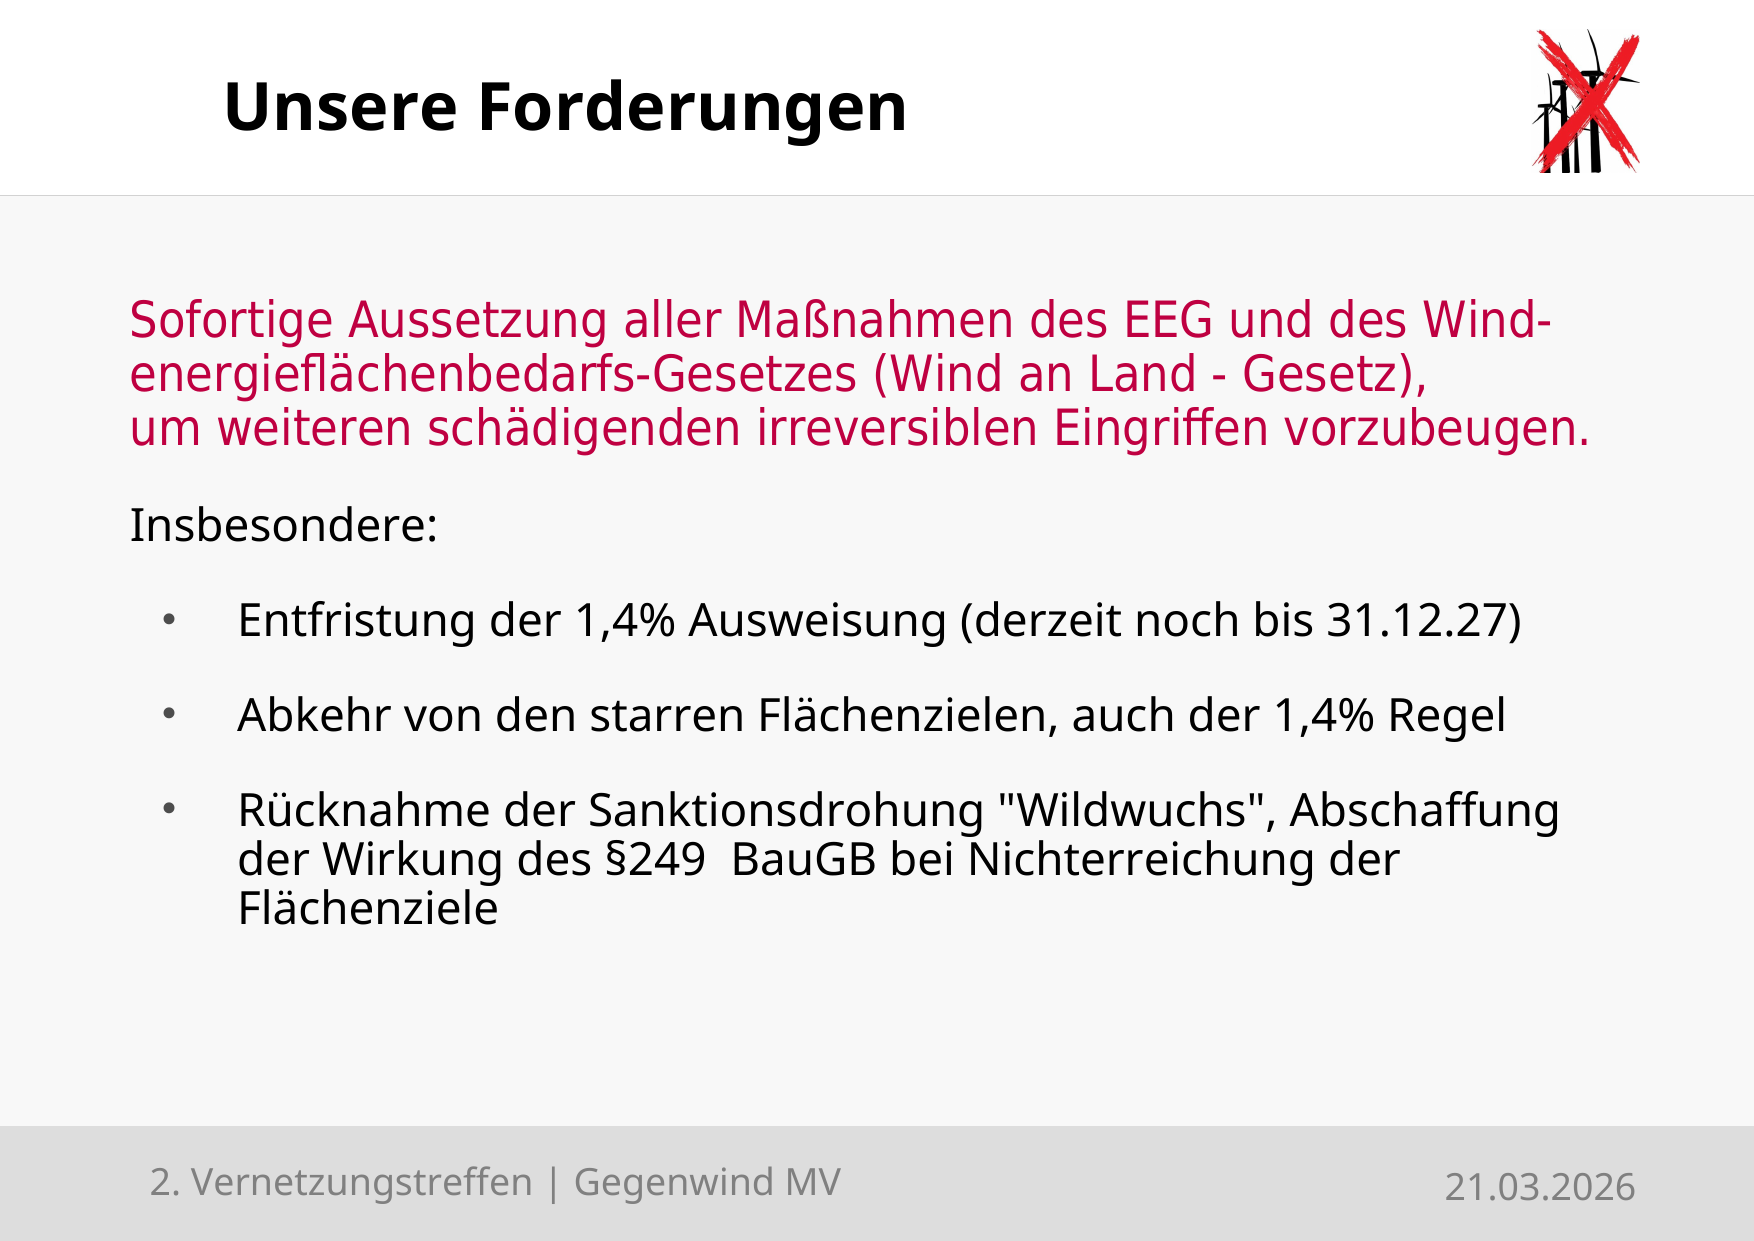

Unsere Forderungen
Sofortige Aussetzung aller Maßnahmen des EEG und des Wind-energieflächenbedarfs-Gesetzes (Wind an Land - Gesetz),
um weiteren schädigenden irreversiblen Eingriffen vorzubeugen.
Insbesondere:
Entfristung der 1,4% Ausweisung (derzeit noch bis 31.12.27)
Abkehr von den starren Flächenzielen, auch der 1,4% Regel
Rücknahme der Sanktionsdrohung "Wildwuchs", Abschaffung der Wirkung des §249  BauGB bei Nichterreichung der Flächenziele
# 2. Vernetzungstreffen | Gegenwind MV
21.03.2026